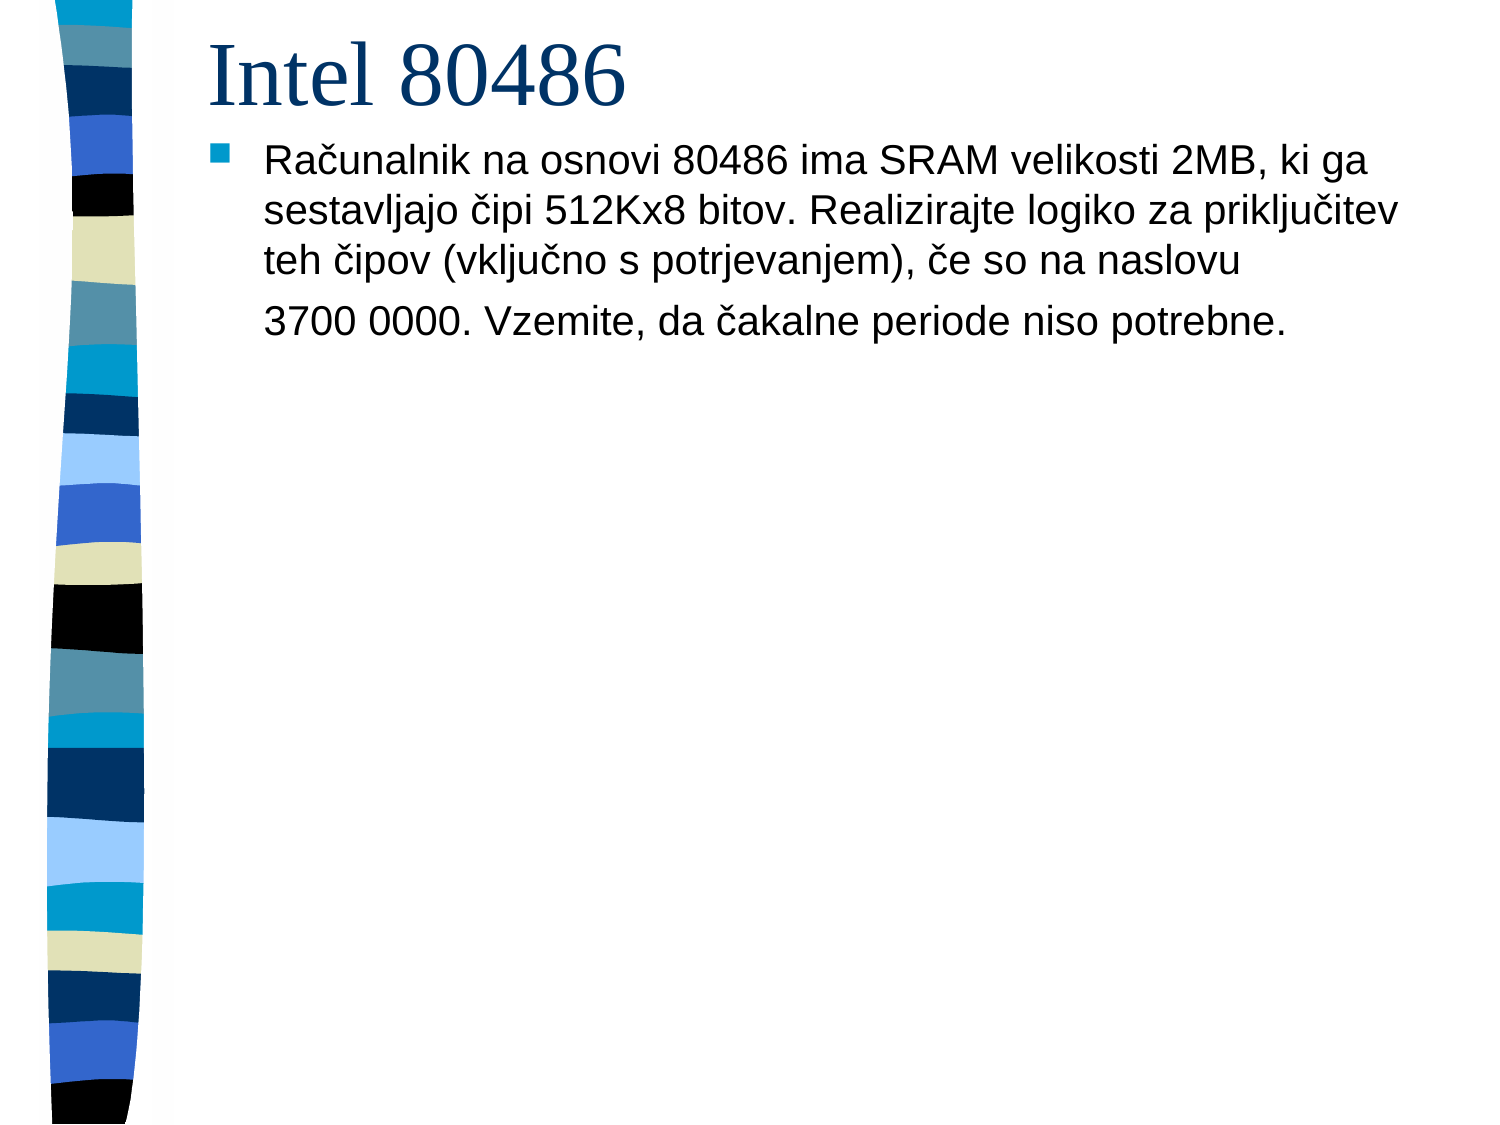

# Intel 80486
Računalnik na osnovi 80486 ima SRAM velikosti 2MB, ki ga sestavljajo čipi 512Kx8 bitov. Realizirajte logiko za priključitev teh čipov (vključno s potrjevanjem), če so na naslovu
 	3700 0000. Vzemite, da čakalne periode niso potrebne.